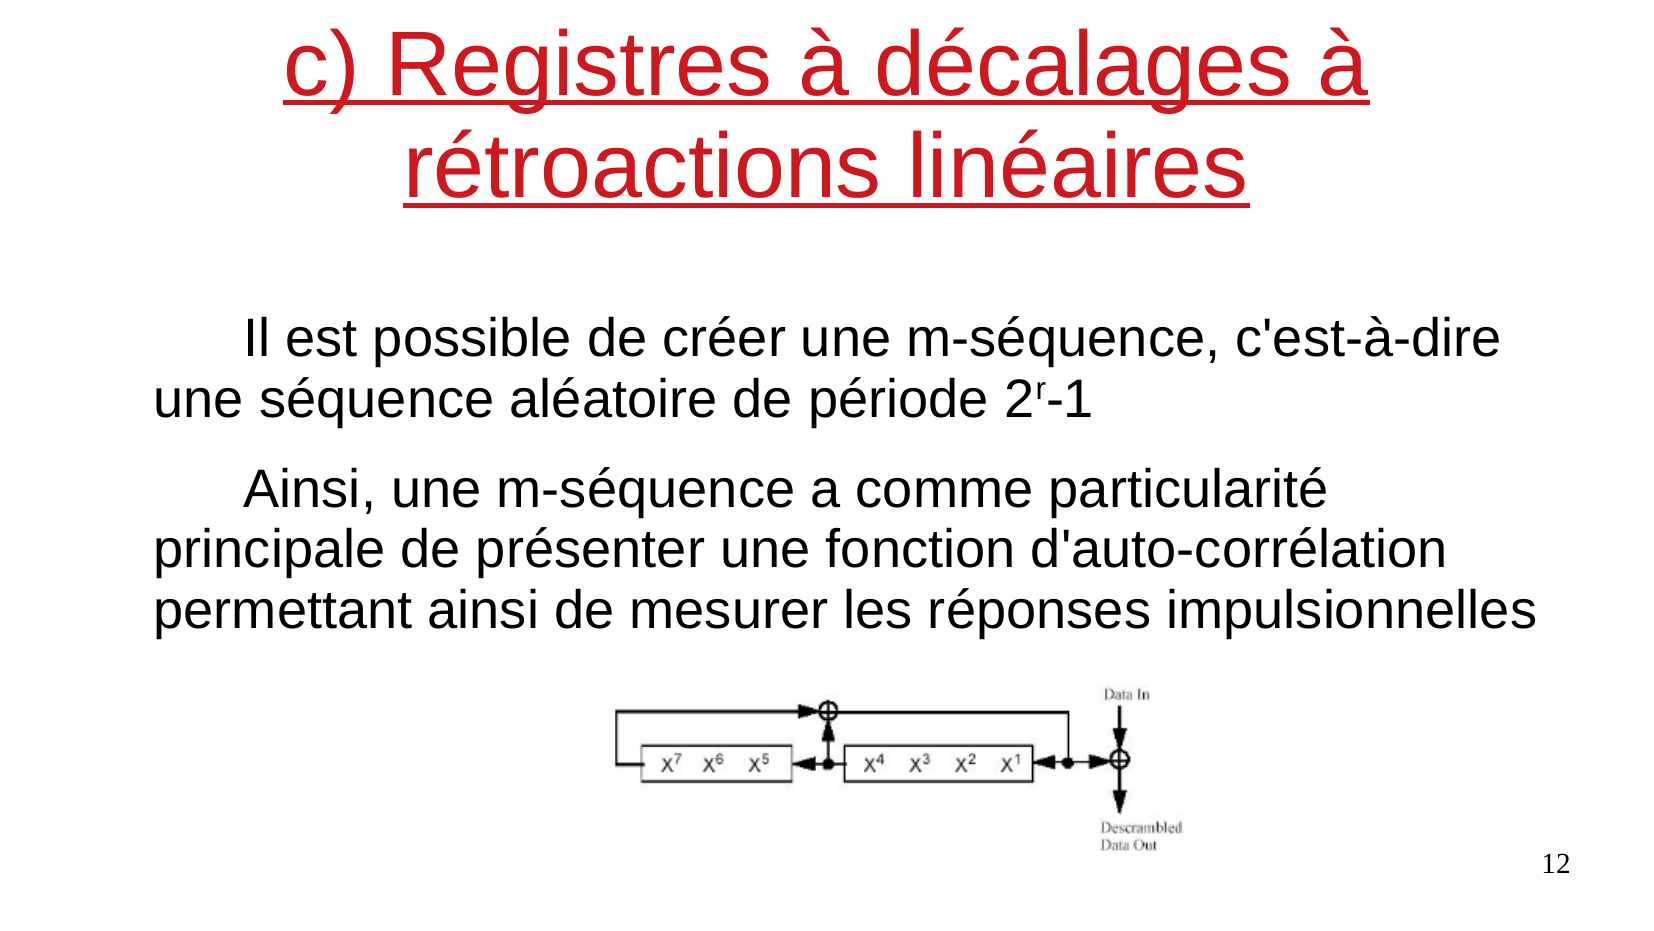

# c) Registres à décalages à rétroactions linéaires
 Il est possible de créer une m-séquence, c'est-à-dire une séquence aléatoire de période 2r-1
 Ainsi, une m-séquence a comme particularité principale de présenter une fonction d'auto-corrélation permettant ainsi de mesurer les réponses impulsionnelles
12